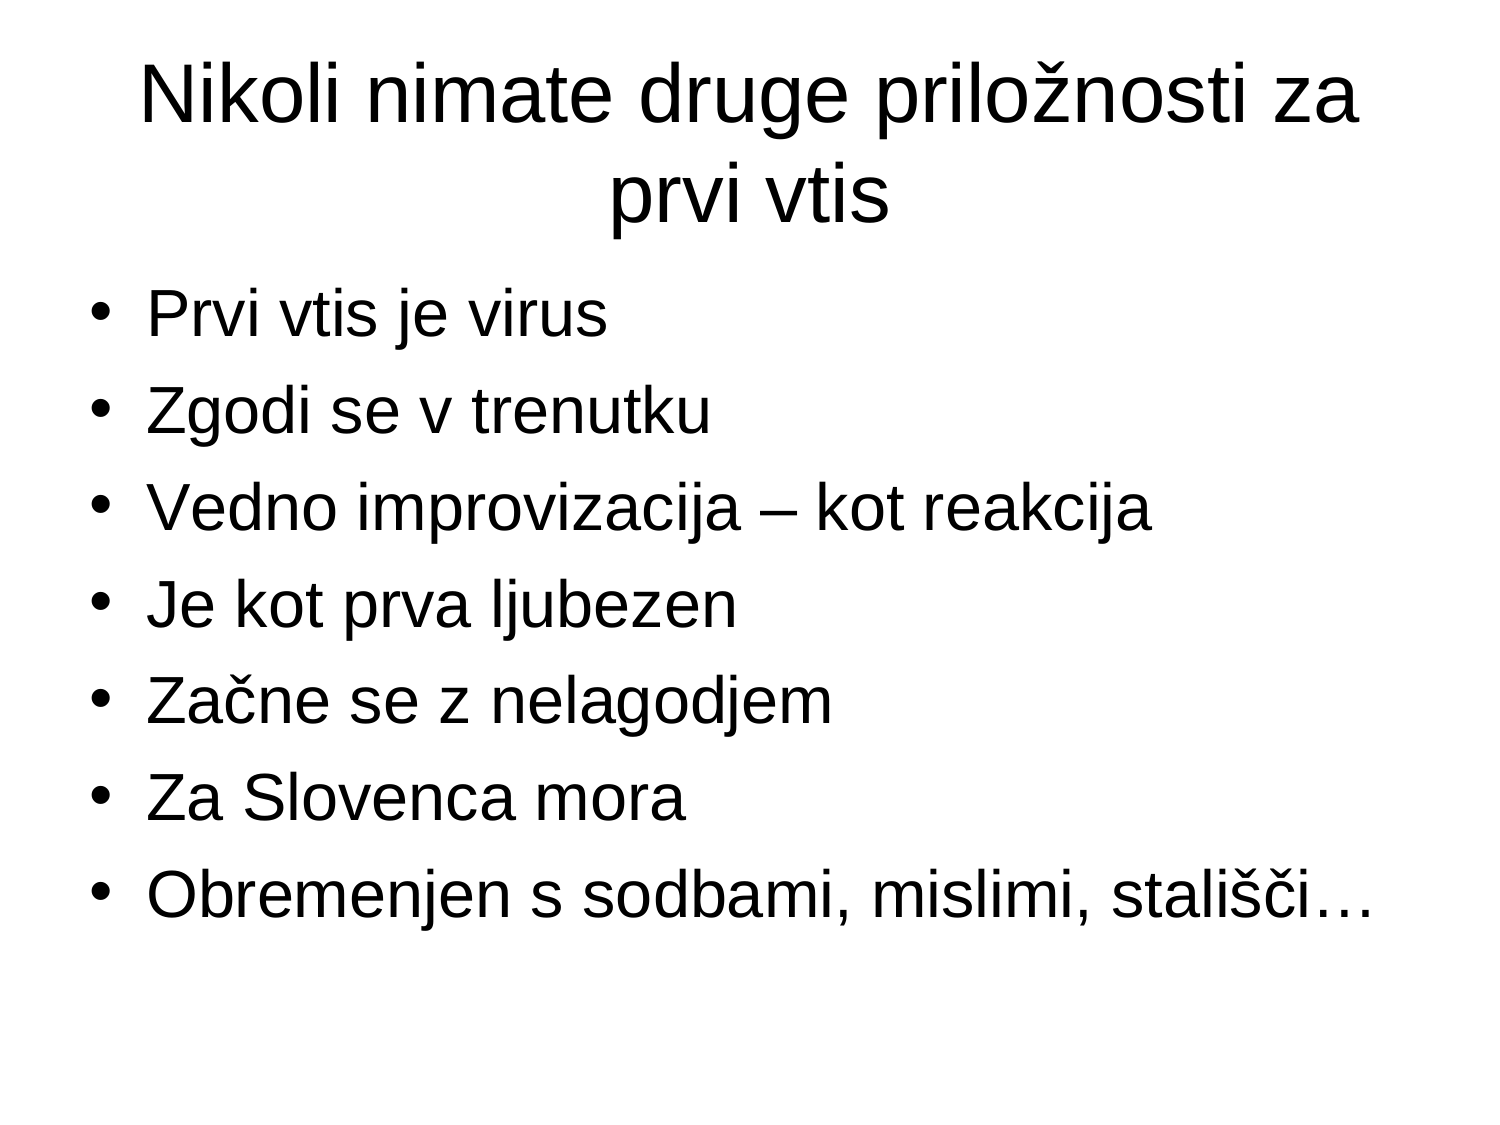

# Nikoli nimate druge priložnosti za prvi vtis
Prvi vtis je virus
Zgodi se v trenutku
Vedno improvizacija – kot reakcija
Je kot prva ljubezen
Začne se z nelagodjem
Za Slovenca mora
Obremenjen s sodbami, mislimi, stališči…